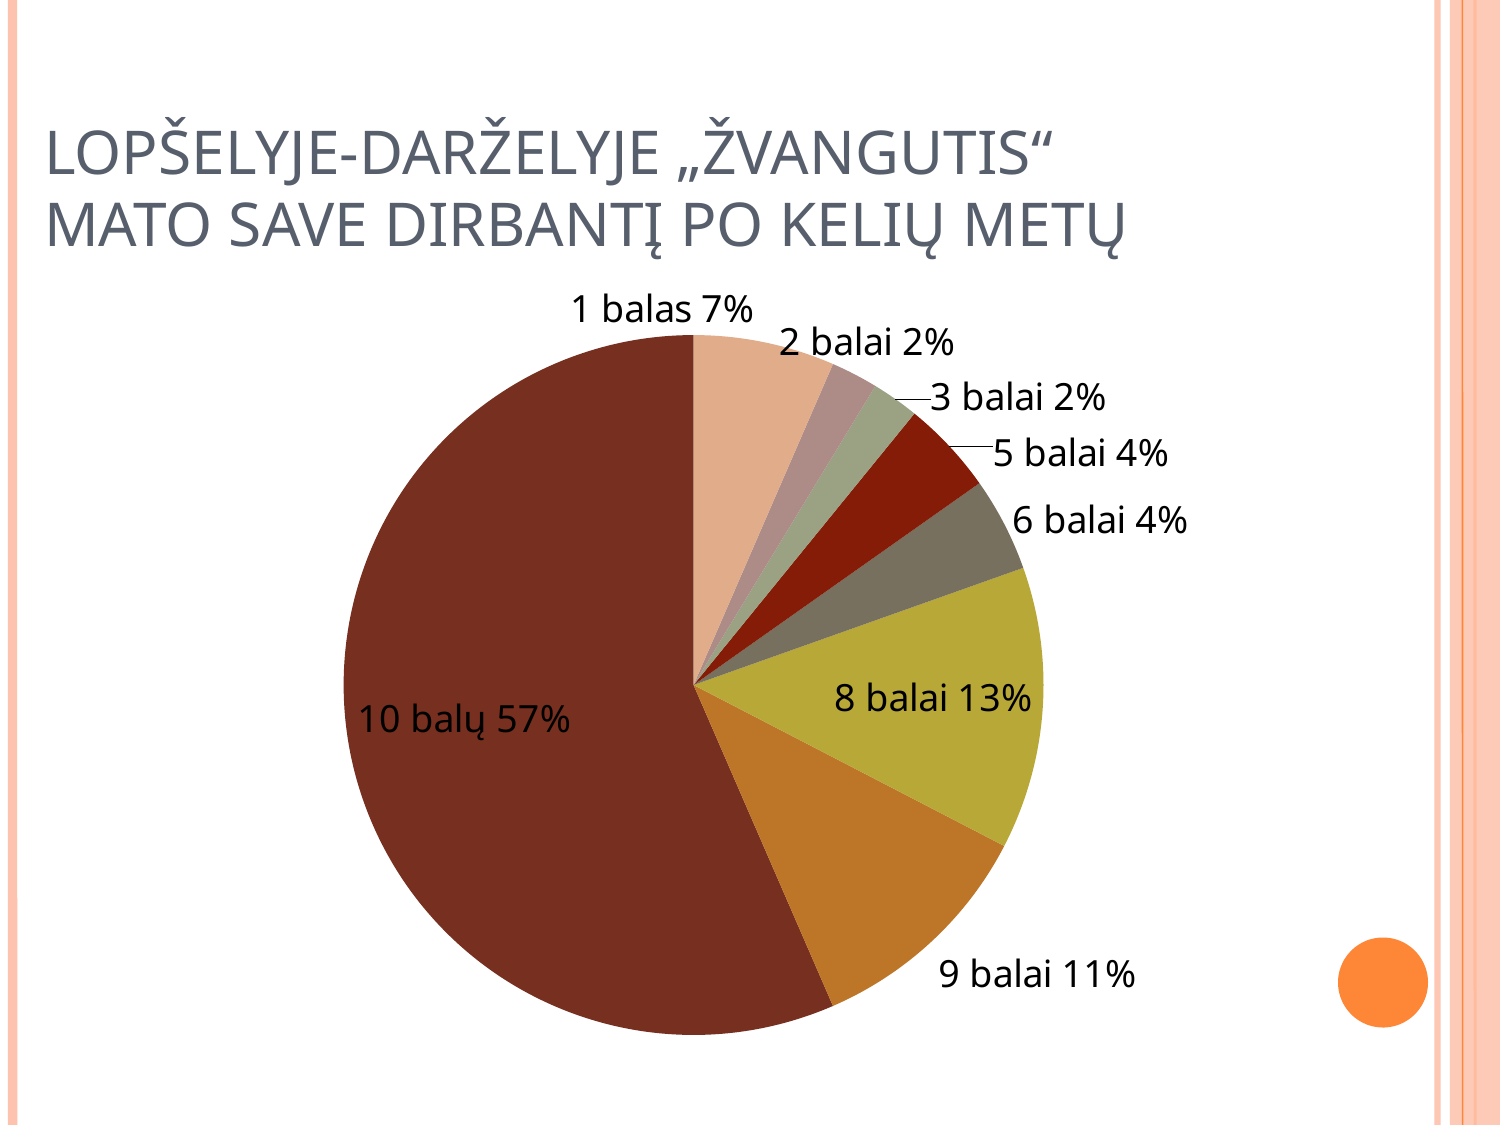

# Lopšelyje-darželyje „Žvangutis“ mato save dirbantį po kelių metų
### Chart
| Category | Pardavimas |
|---|---|
| 10 balų | 26.0 |
| 9 balai | 5.0 |
| 8 balai | 6.0 |
| 6 balai | 2.0 |
| 5 balai | 2.0 |
| 3 balai | 1.0 |
| 2 balai | 1.0 |
| 1 balas | 3.0 |